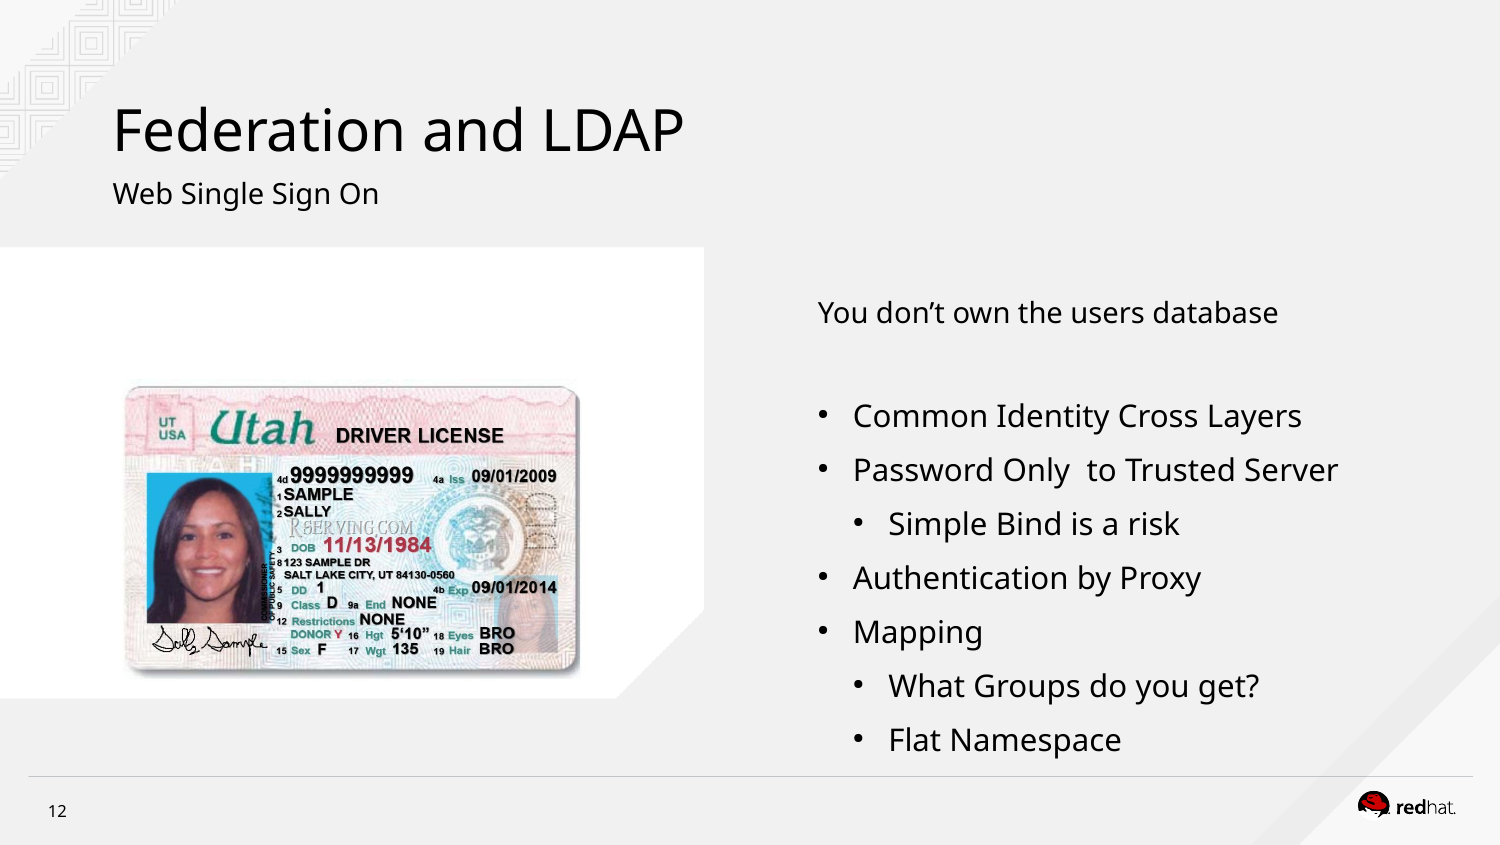

# Federation and LDAP
Web Single Sign On
You don’t own the users database
Common Identity Cross Layers
Password Only to Trusted Server
Simple Bind is a risk
Authentication by Proxy
Mapping
What Groups do you get?
Flat Namespace
12